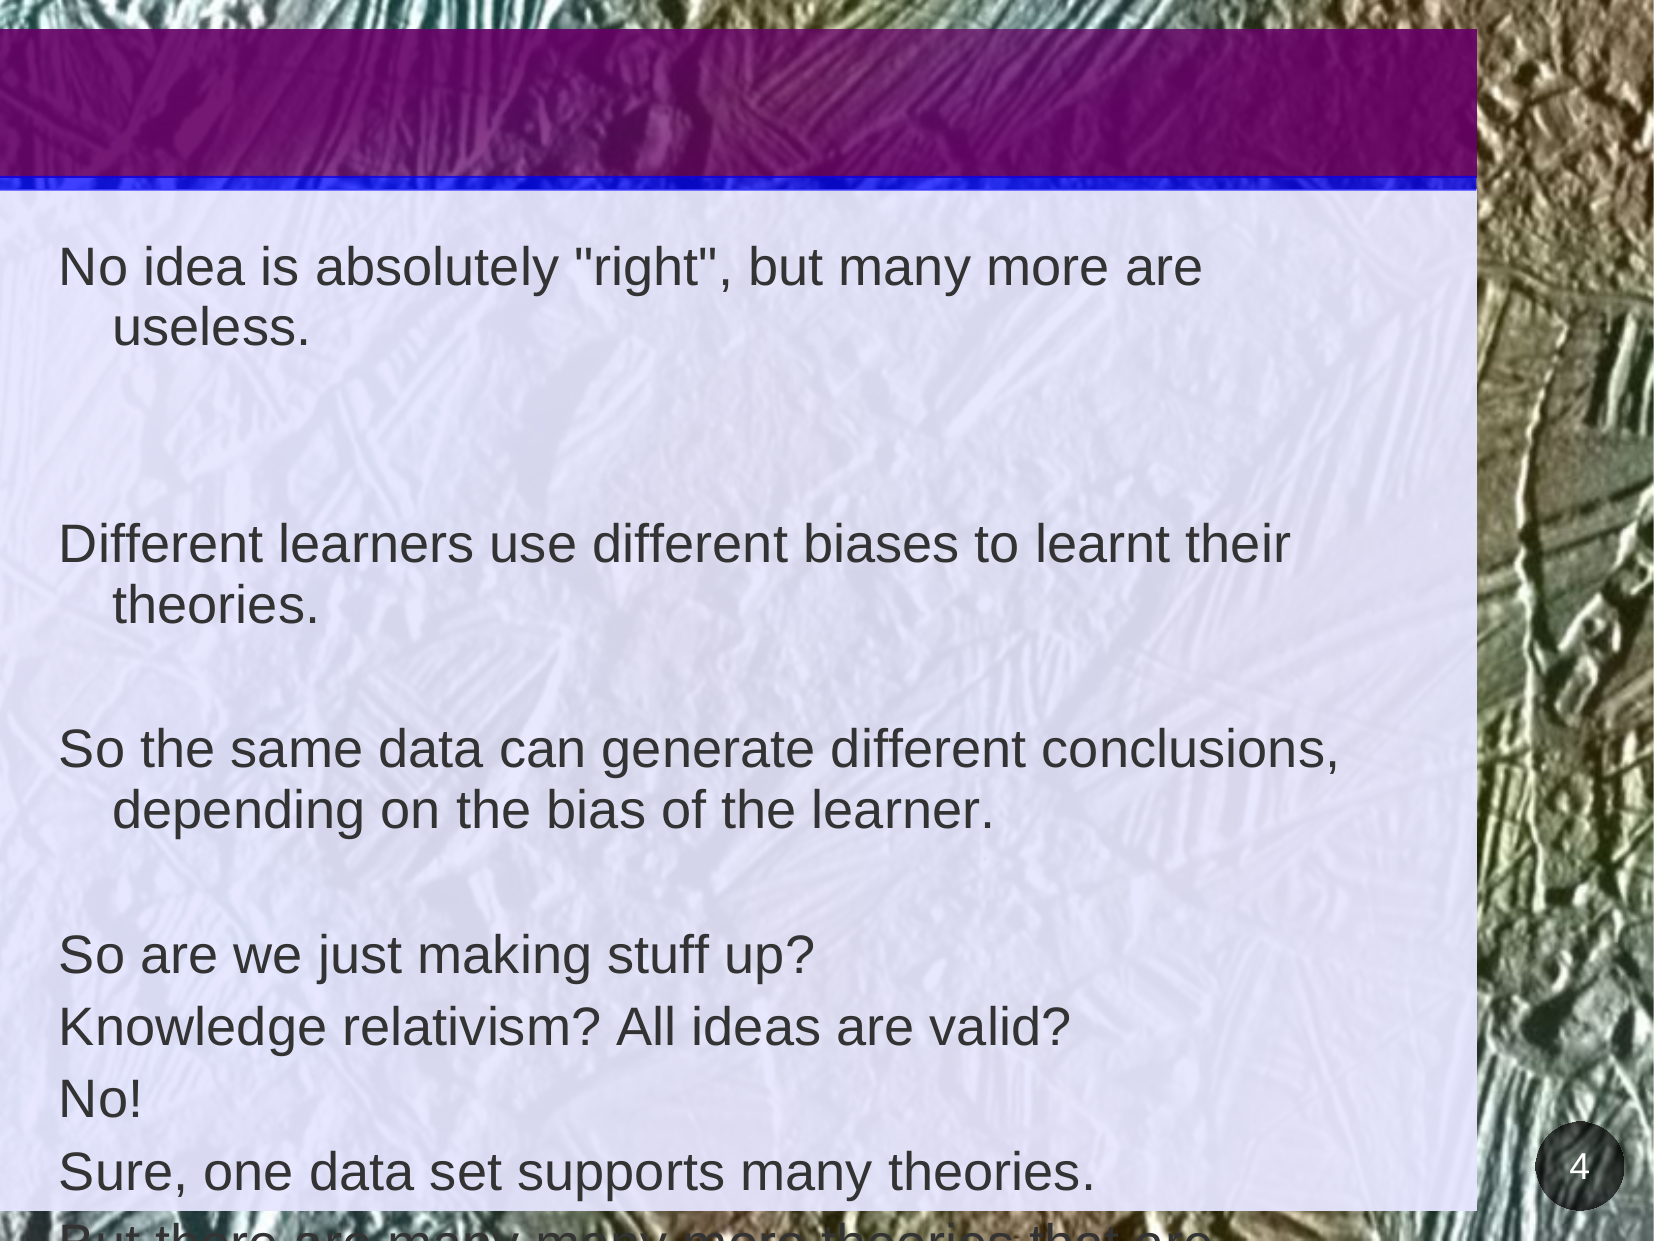

#
No idea is absolutely "right", but many more are useless.
Different learners use different biases to learnt their theories.
So the same data can generate different conclusions, depending on the bias of the learner.
So are we just making stuff up?
Knowledge relativism? All ideas are valid?
No!
Sure, one data set supports many theories.
But there are many many more theories that are unsupported.
While no idea is right ...
... some things are useful (perform well on test data) ...
... and many many many more ideas are useless
"This idea isn't even wrong" -- Wolfgang Pauli
Sherlock Holmes was nearly right:
"Eliminate all other factors, and the one which remains must be the truth."
Just need to add the plural:
"Eliminate all other factors, and the oneS which remains must be the truthS."